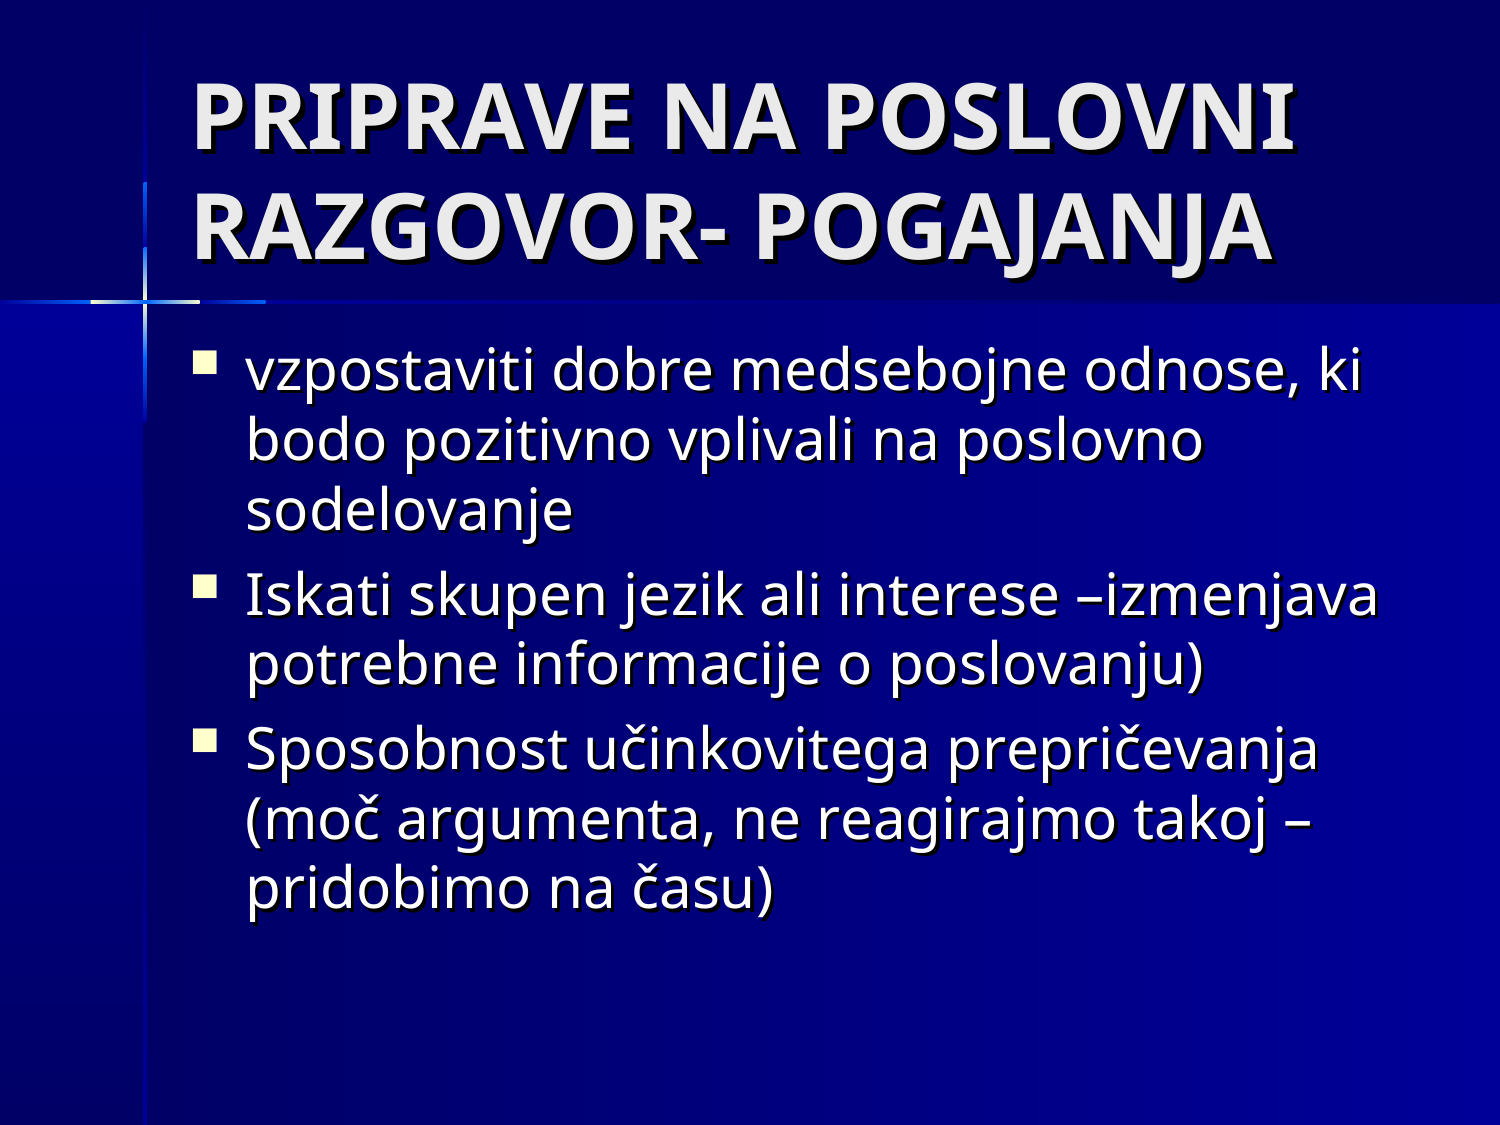

# PRIPRAVE NA POSLOVNI RAZGOVOR- POGAJANJA
vzpostaviti dobre medsebojne odnose, ki bodo pozitivno vplivali na poslovno sodelovanje
Iskati skupen jezik ali interese –izmenjava potrebne informacije o poslovanju)
Sposobnost učinkovitega prepričevanja (moč argumenta, ne reagirajmo takoj –pridobimo na času)